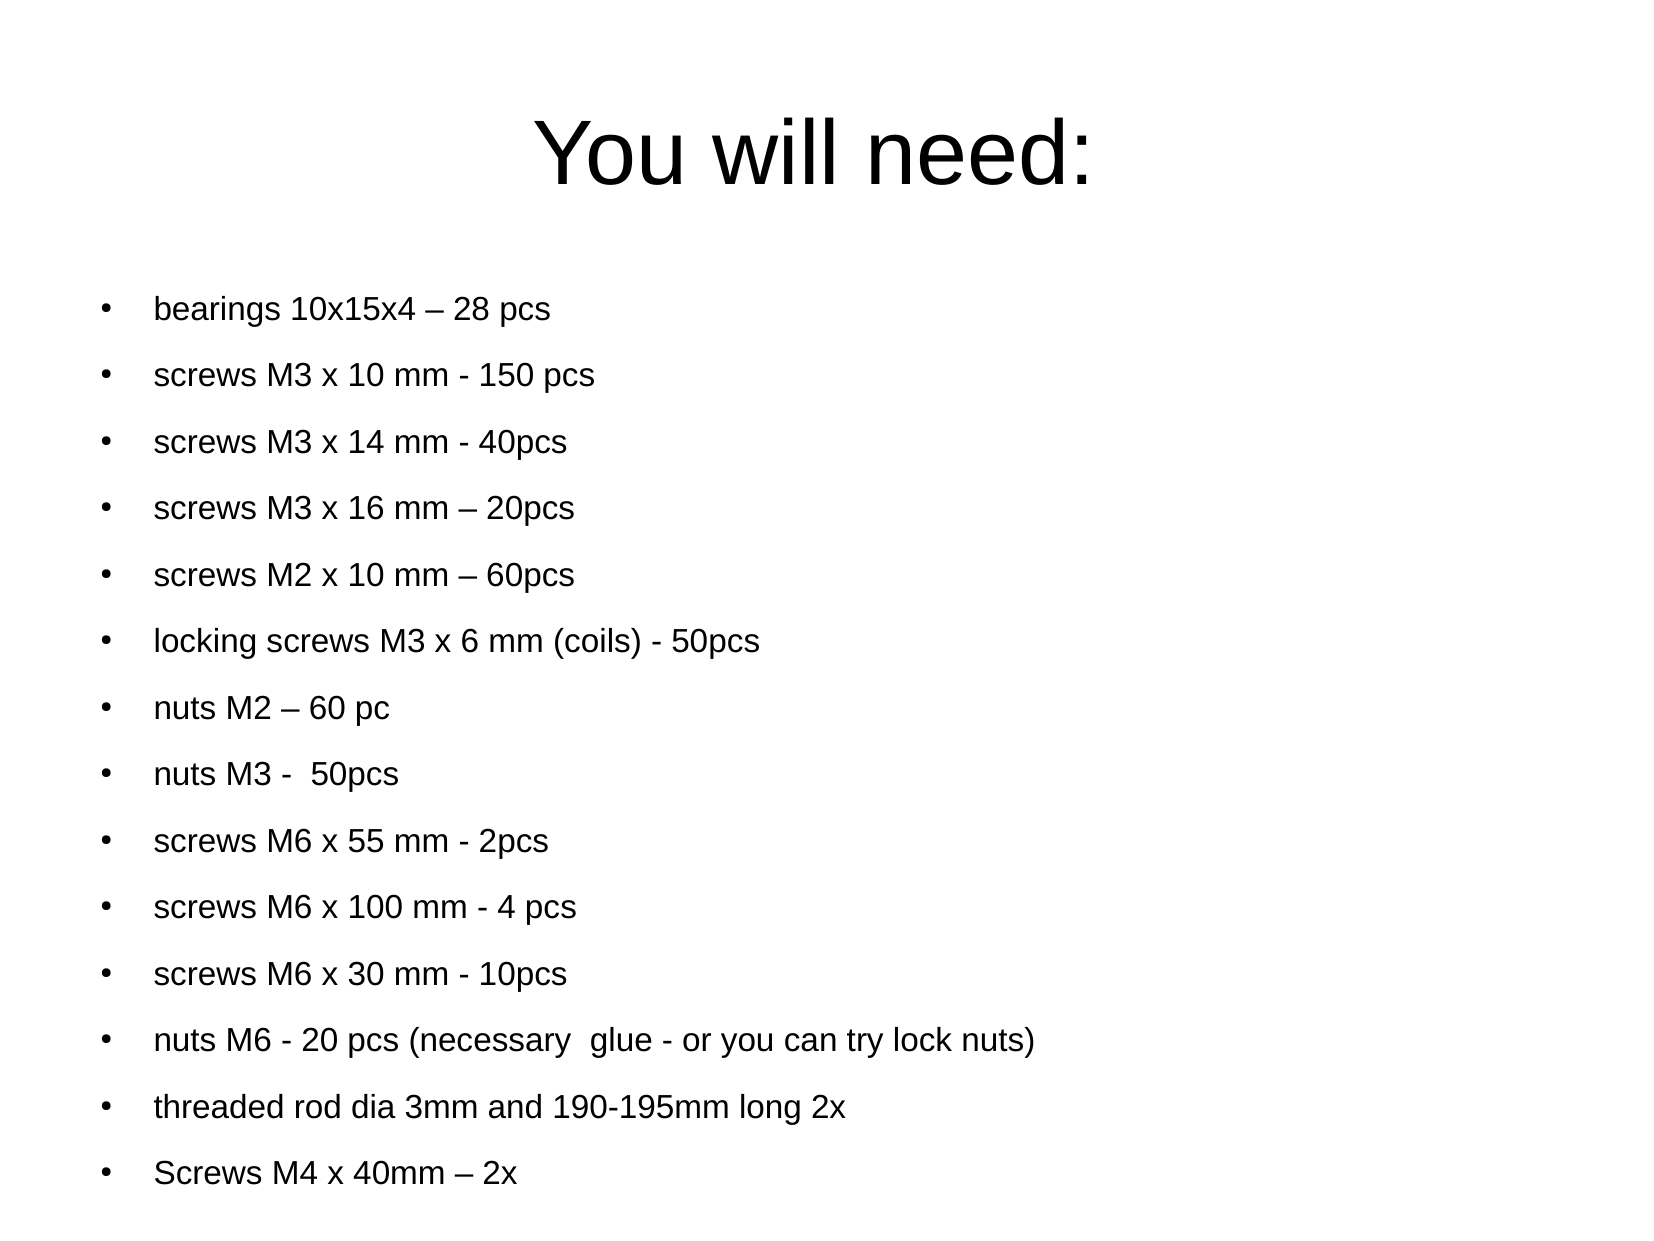

# You will need:
bearings 10x15x4 – 28 pcs
screws M3 x 10 mm - 150 pcs
screws M3 x 14 mm - 40pcs
screws M3 x 16 mm – 20pcs
screws M2 x 10 mm – 60pcs
locking screws M3 x 6 mm (coils) - 50pcs
nuts M2 – 60 pc
nuts M3 - 50pcs
screws M6 x 55 mm - 2pcs
screws M6 x 100 mm - 4 pcs
screws M6 x 30 mm - 10pcs
nuts M6 - 20 pcs (necessary glue - or you can try lock nuts)
threaded rod dia 3mm and 190-195mm long 2x
Screws M4 x 40mm – 2x